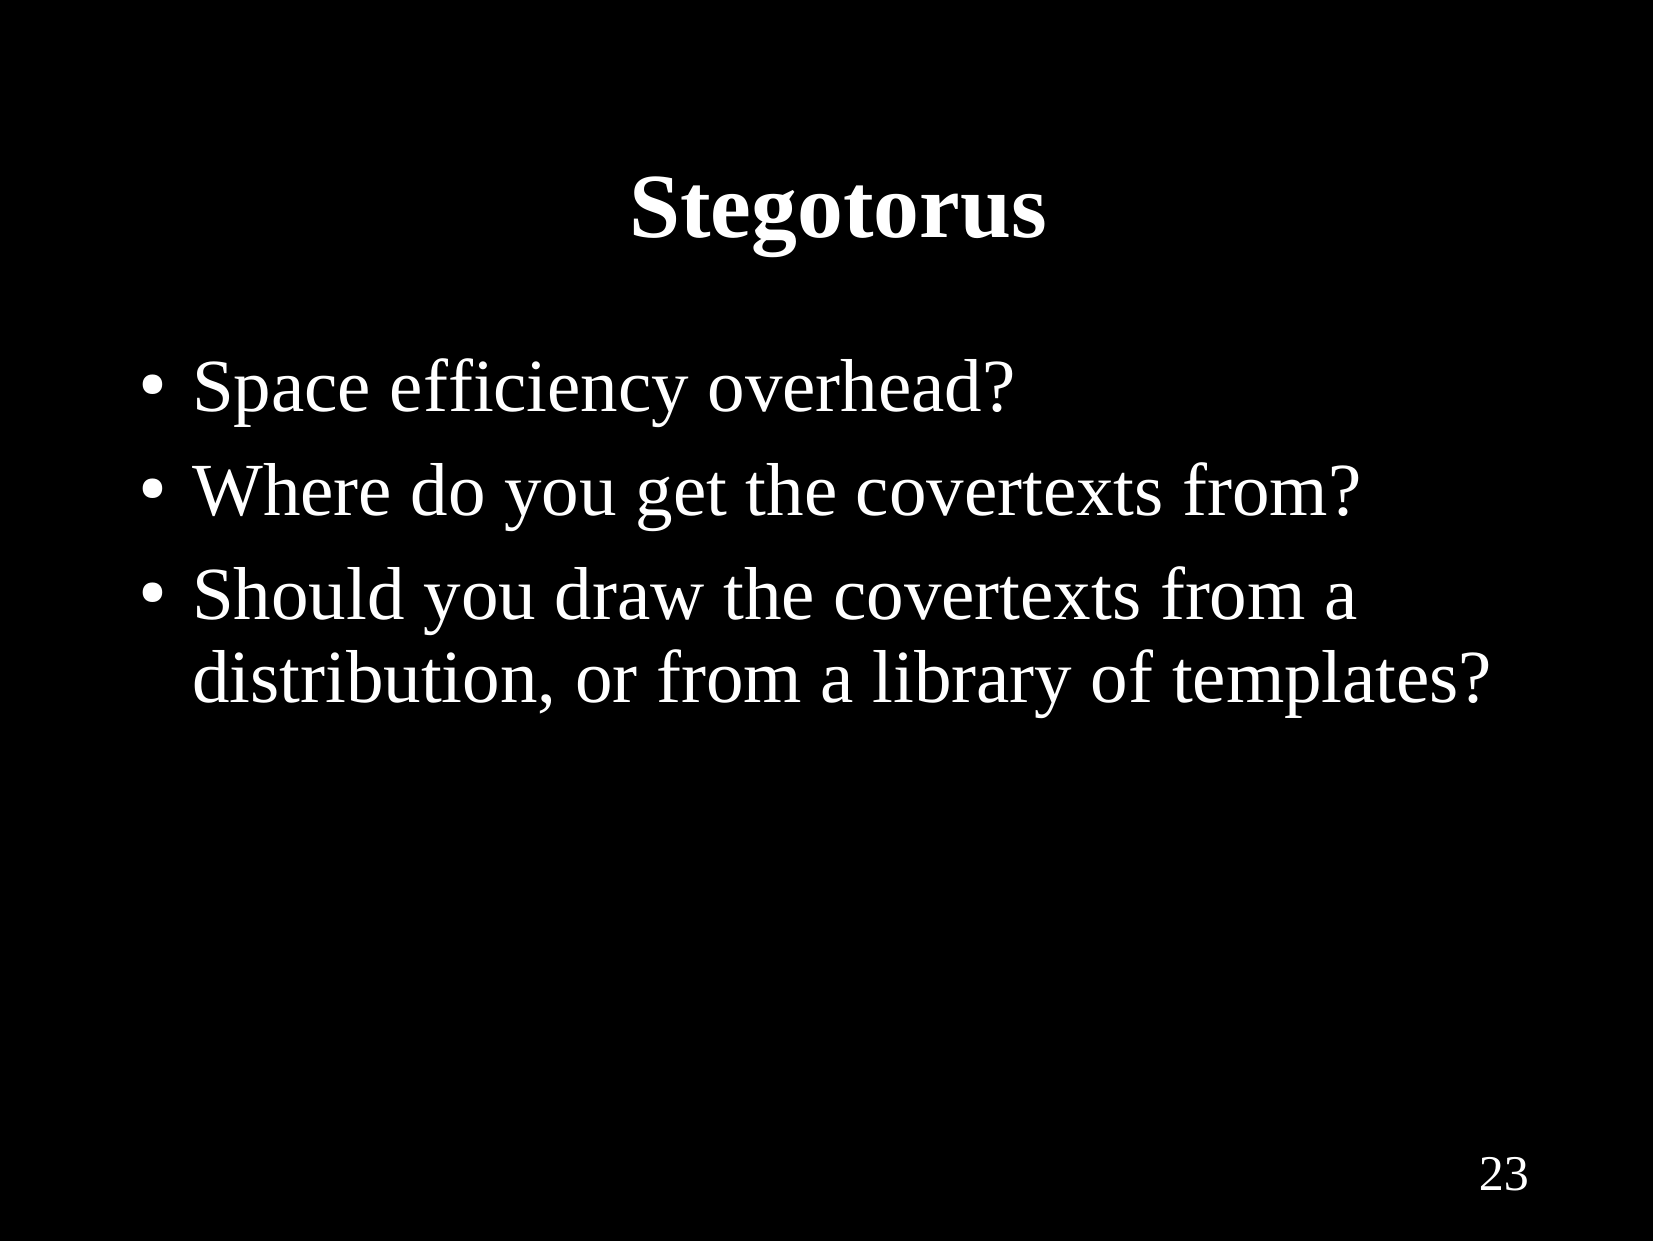

# Stegotorus
Space efficiency overhead?
Where do you get the covertexts from?
Should you draw the covertexts from a distribution, or from a library of templates?